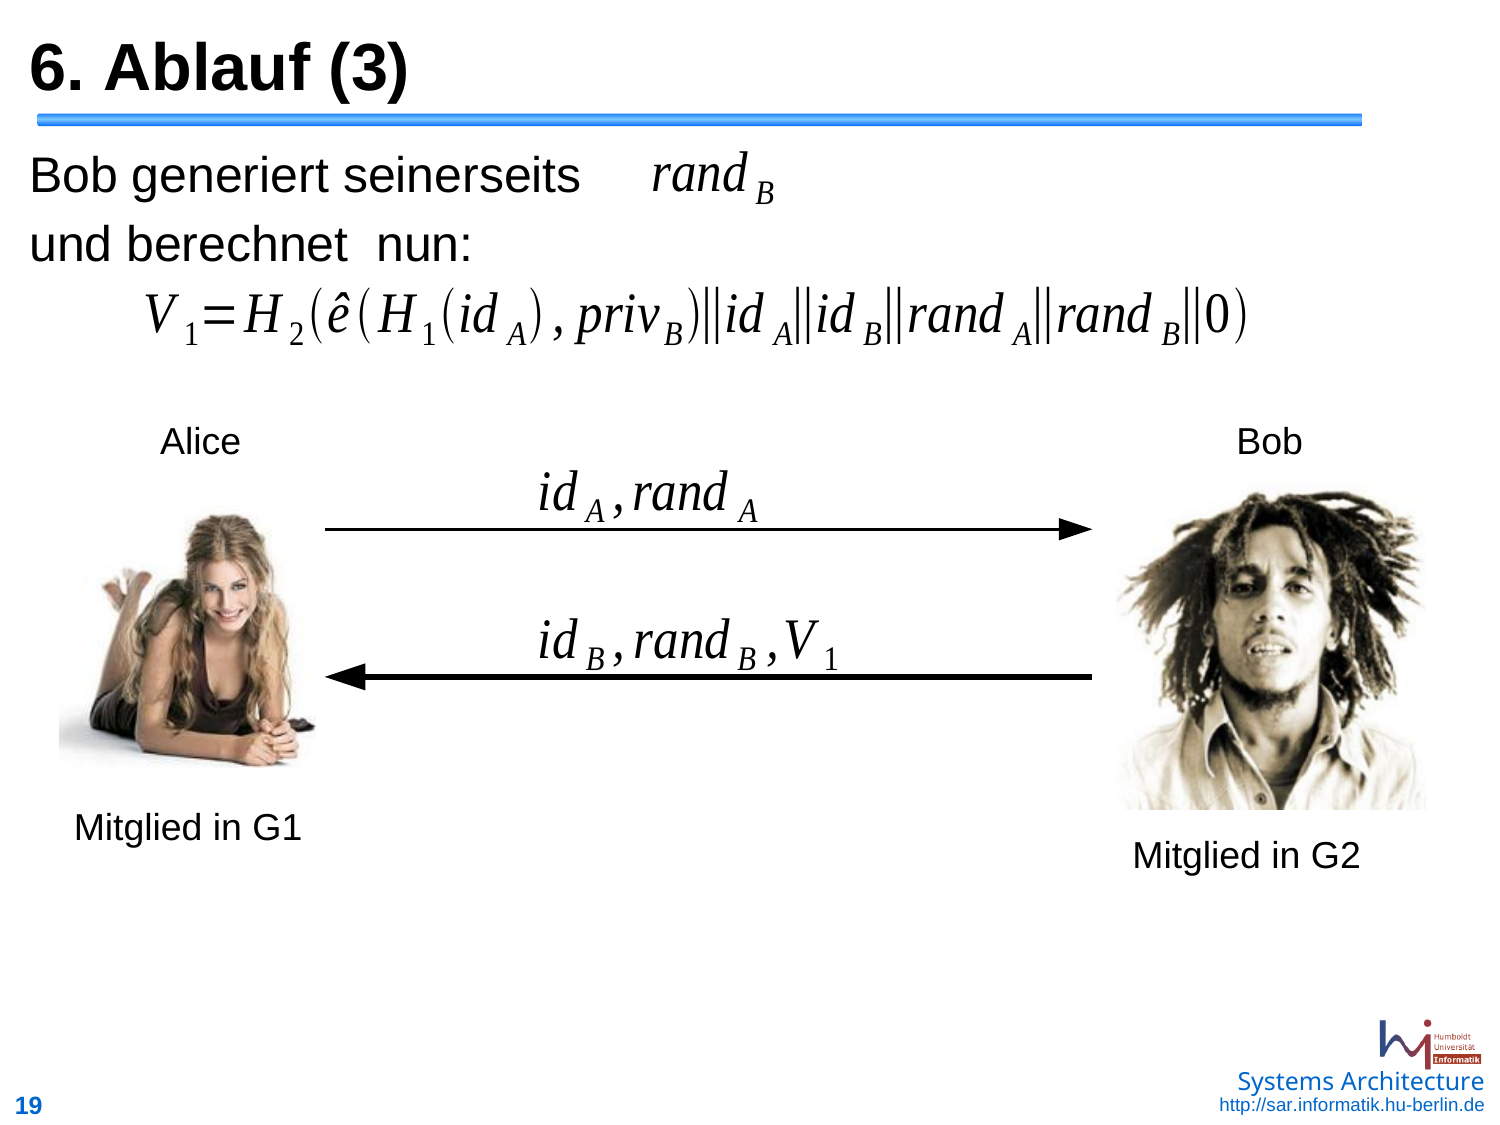

# 6. Ablauf (3)
Bob generiert seinerseits
und berechnet nun:
Alice
Bob
Mitglied in G1
Mitglied in G2